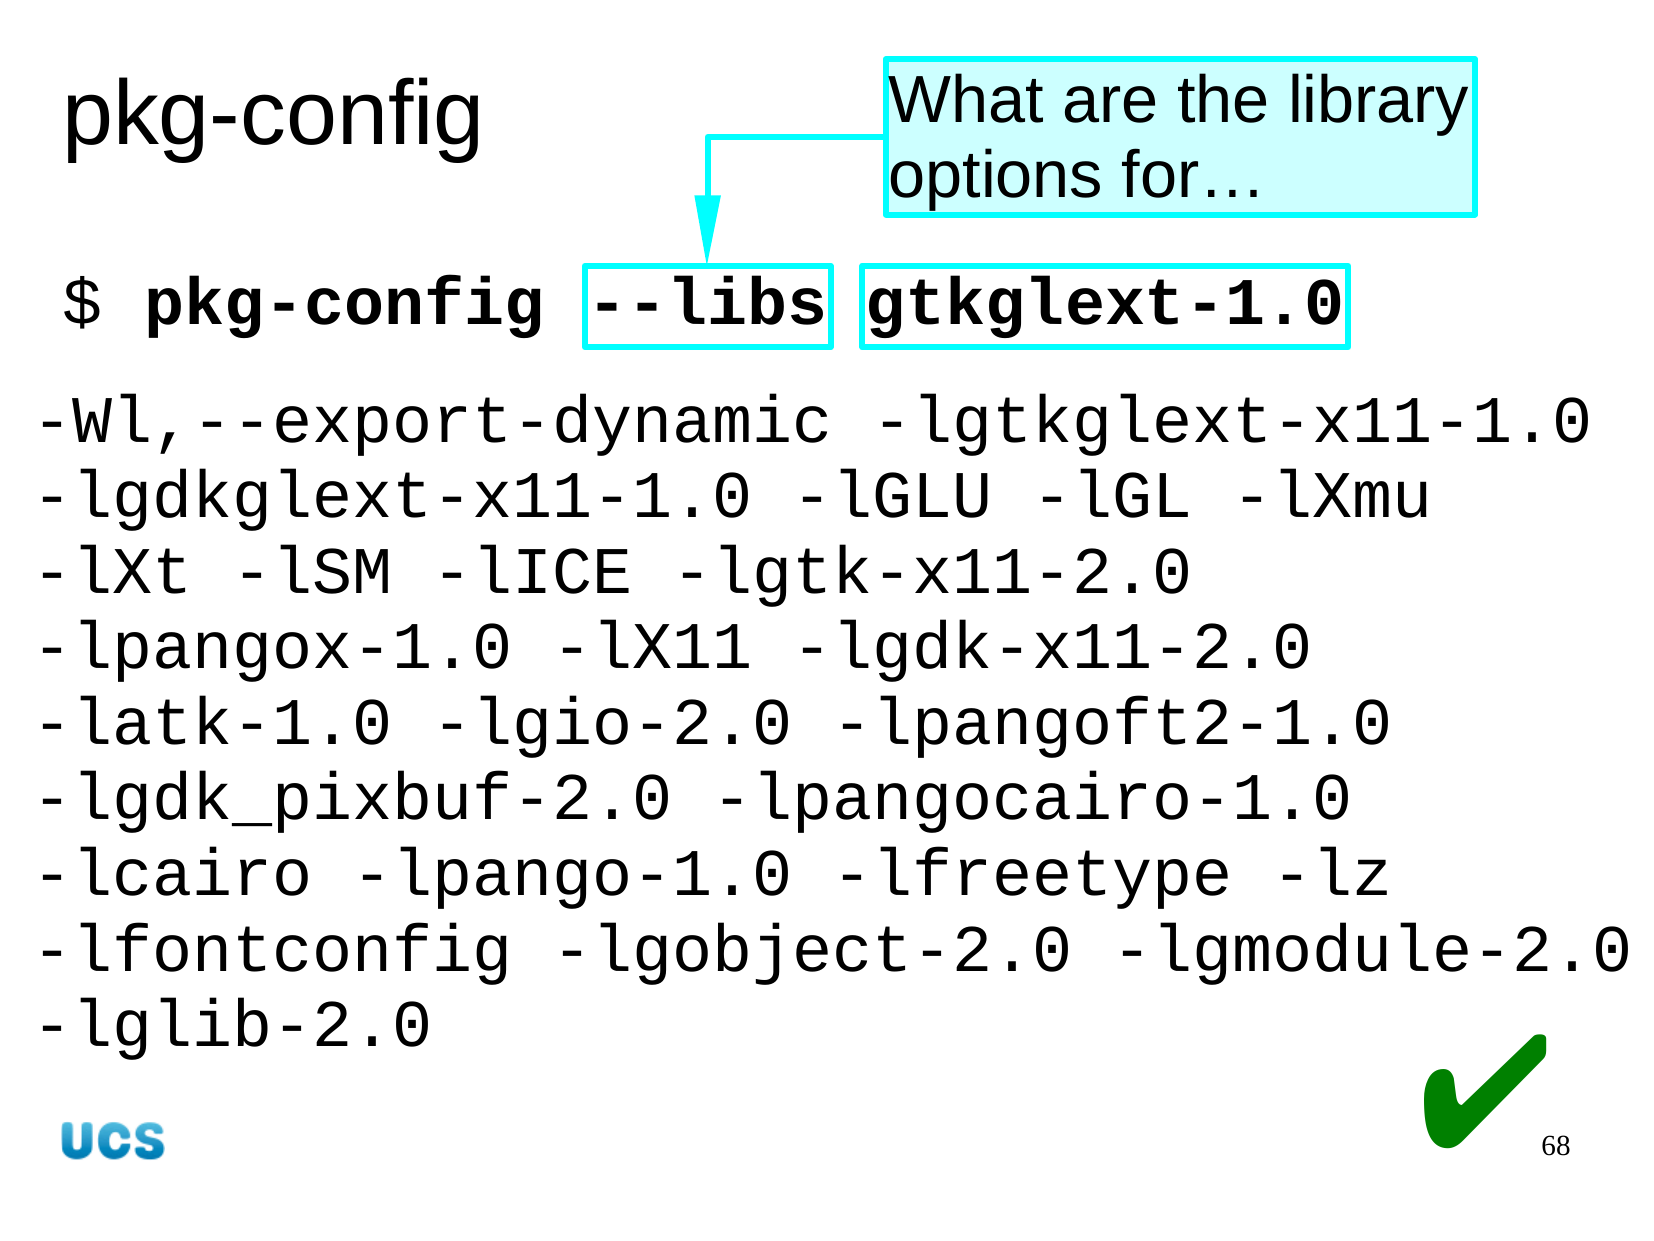

pkg-config
What are the library
options for…
$
pkg-config
--libs
gtkglext-1.0
-Wl,--export-dynamic -lgtkglext-x11-1.0
-lgdkglext-x11-1.0 -lGLU -lGL -lXmu
-lXt -lSM -lICE -lgtk-x11-2.0
-lpangox-1.0 -lX11 -lgdk-x11-2.0
-latk-1.0 -lgio-2.0 -lpangoft2-1.0
-lgdk_pixbuf-2.0 -lpangocairo-1.0
-lcairo -lpango-1.0 -lfreetype -lz
-lfontconfig -lgobject-2.0 -lgmodule-2.0
-lglib-2.0

68